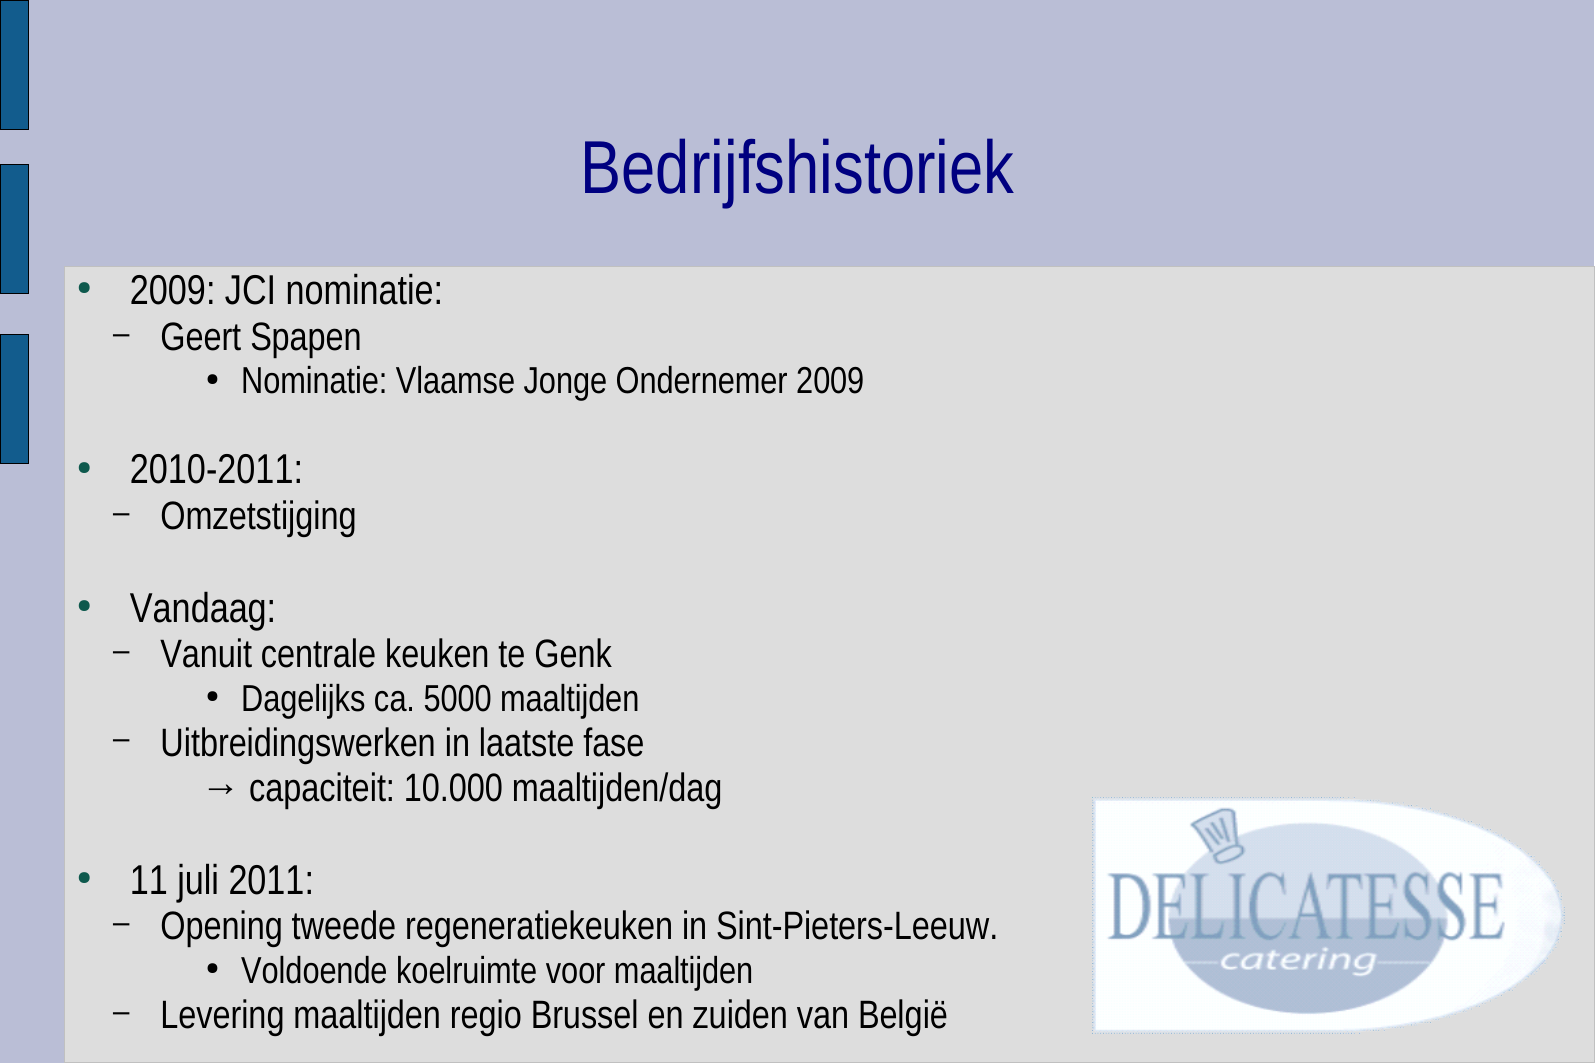

# Bedrijfshistoriek
2009: JCI nominatie:
Geert Spapen
Nominatie: Vlaamse Jonge Ondernemer 2009
2010-2011:
Omzetstijging
Vandaag:
Vanuit centrale keuken te Genk
Dagelijks ca. 5000 maaltijden
Uitbreidingswerken in laatste fase
→ capaciteit: 10.000 maaltijden/dag
11 juli 2011:
Opening tweede regeneratiekeuken in Sint-Pieters-Leeuw.
Voldoende koelruimte voor maaltijden
Levering maaltijden regio Brussel en zuiden van België